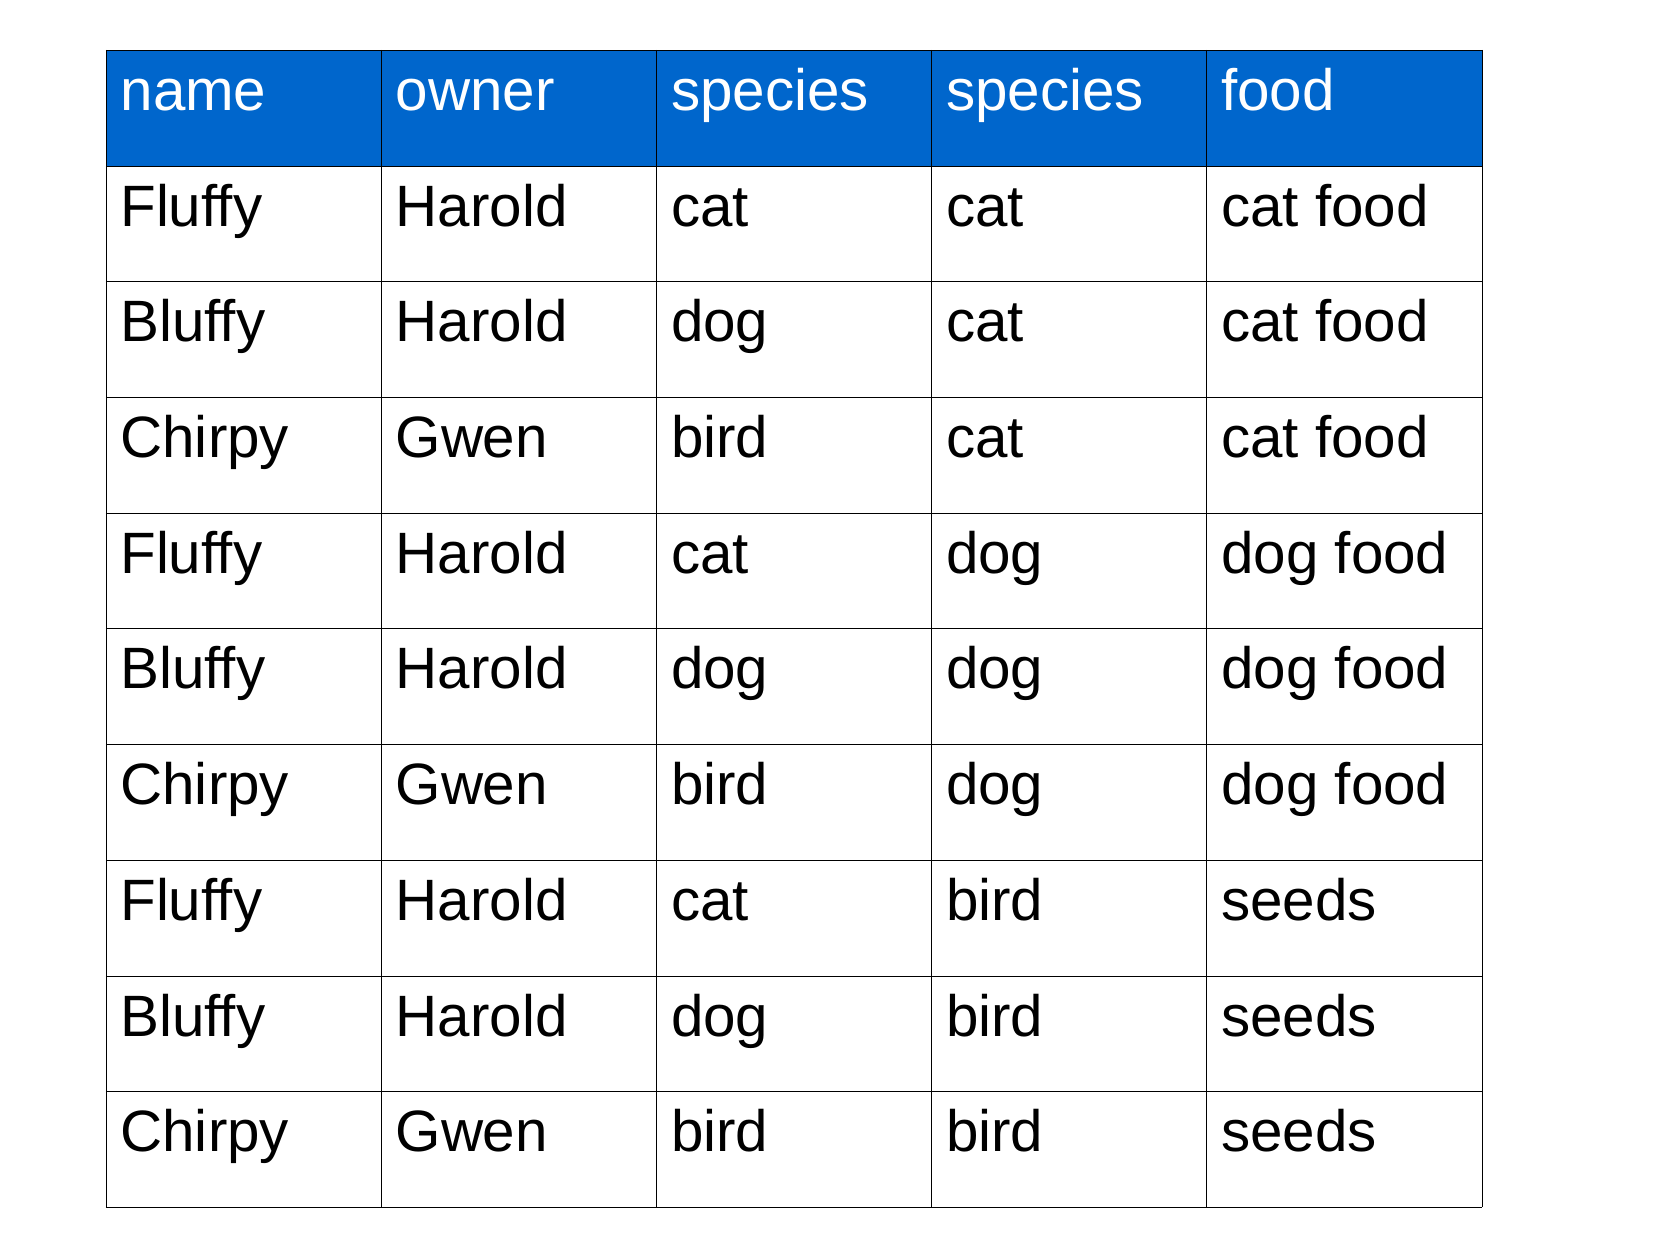

| name | owner | species | species | food |
| --- | --- | --- | --- | --- |
| Fluffy | Harold | cat | cat | cat food |
| Bluffy | Harold | dog | cat | cat food |
| Chirpy | Gwen | bird | cat | cat food |
| Fluffy | Harold | cat | dog | dog food |
| Bluffy | Harold | dog | dog | dog food |
| Chirpy | Gwen | bird | dog | dog food |
| Fluffy | Harold | cat | bird | seeds |
| Bluffy | Harold | dog | bird | seeds |
| Chirpy | Gwen | bird | bird | seeds |